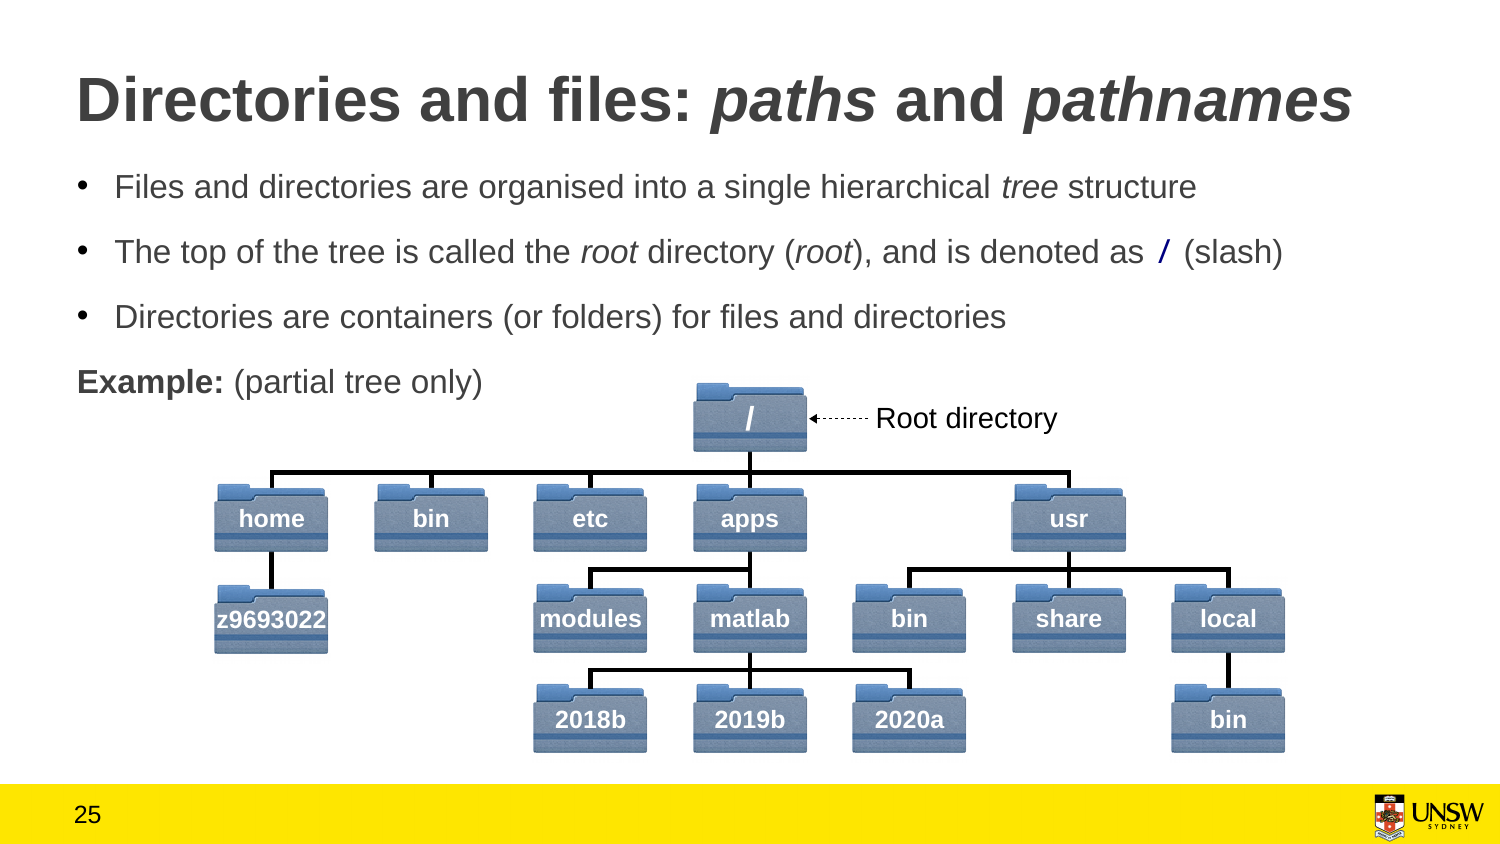

# Directories and files: paths and pathnames
Files and directories are organised into a single hierarchical tree structure
The top of the tree is called the root directory (root), and is denoted as / (slash)
Directories are containers (or folders) for files and directories
Example: (partial tree only)
/
Root directory
home
bin
etc
apps
usr
matlab
bin
share
local
modules
z9693022
2018b
2019b
2020a
bin